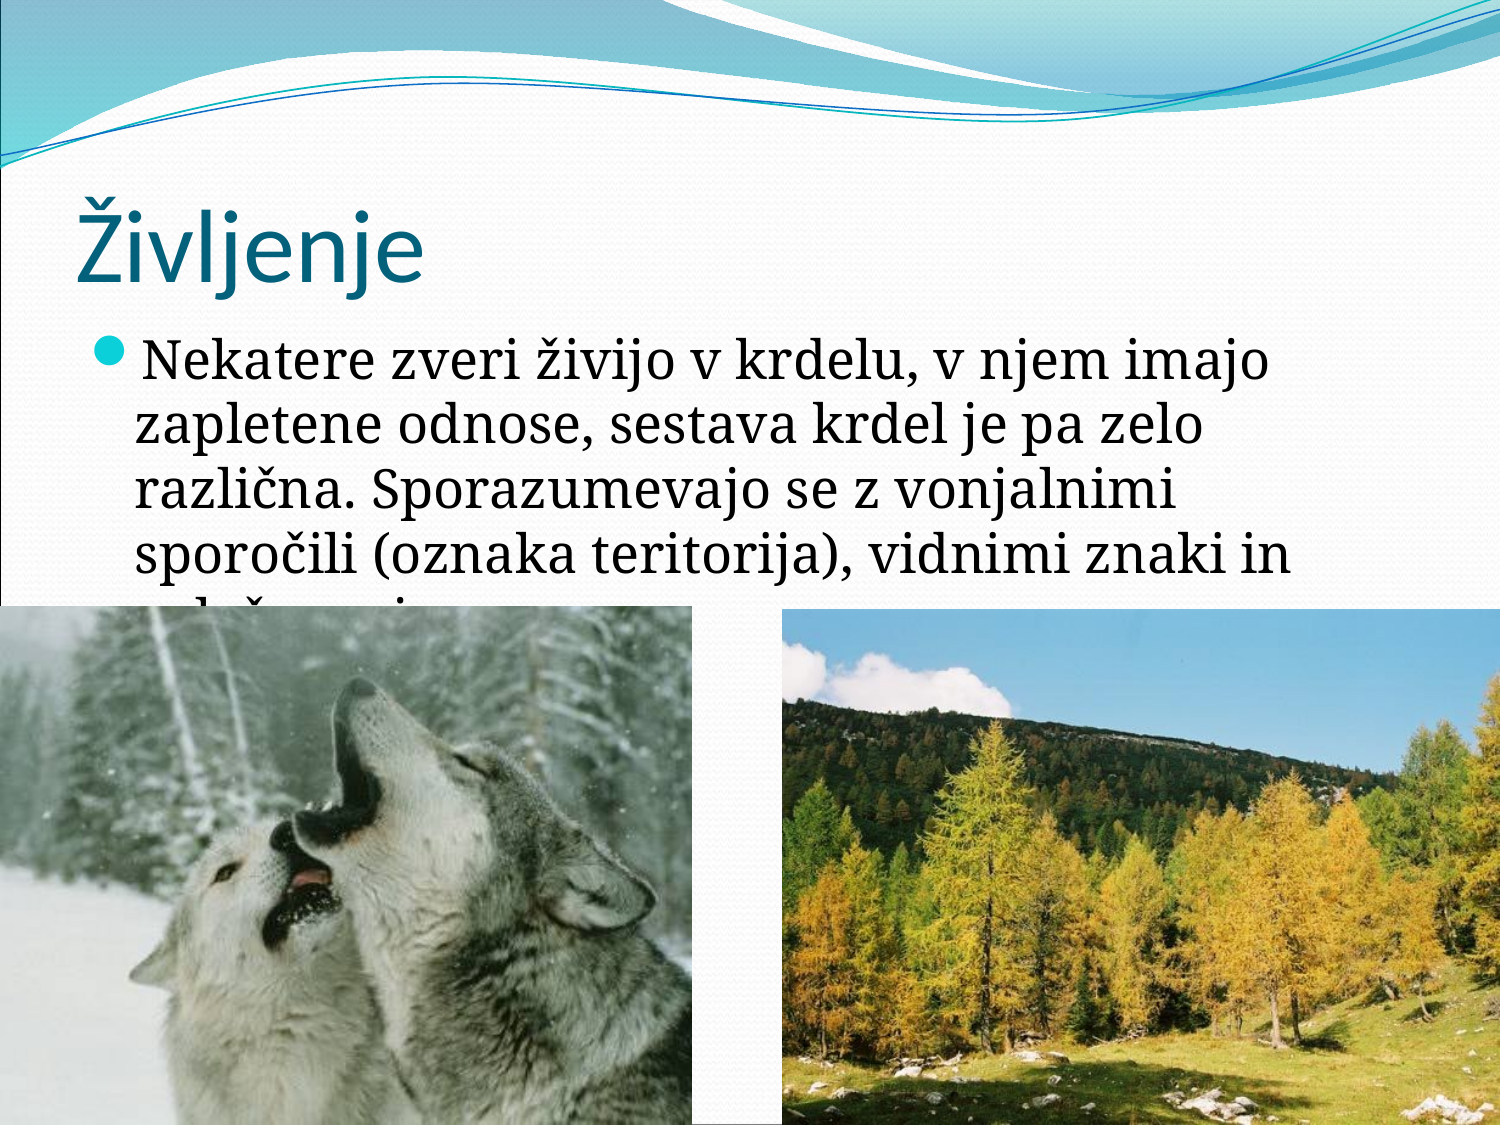

# Življenje
Nekatere zveri živijo v krdelu, v njem imajo zapletene odnose, sestava krdel je pa zelo različna. Sporazumevajo se z vonjalnimi sporočili (oznaka teritorija), vidnimi znaki in oglaševanjem.